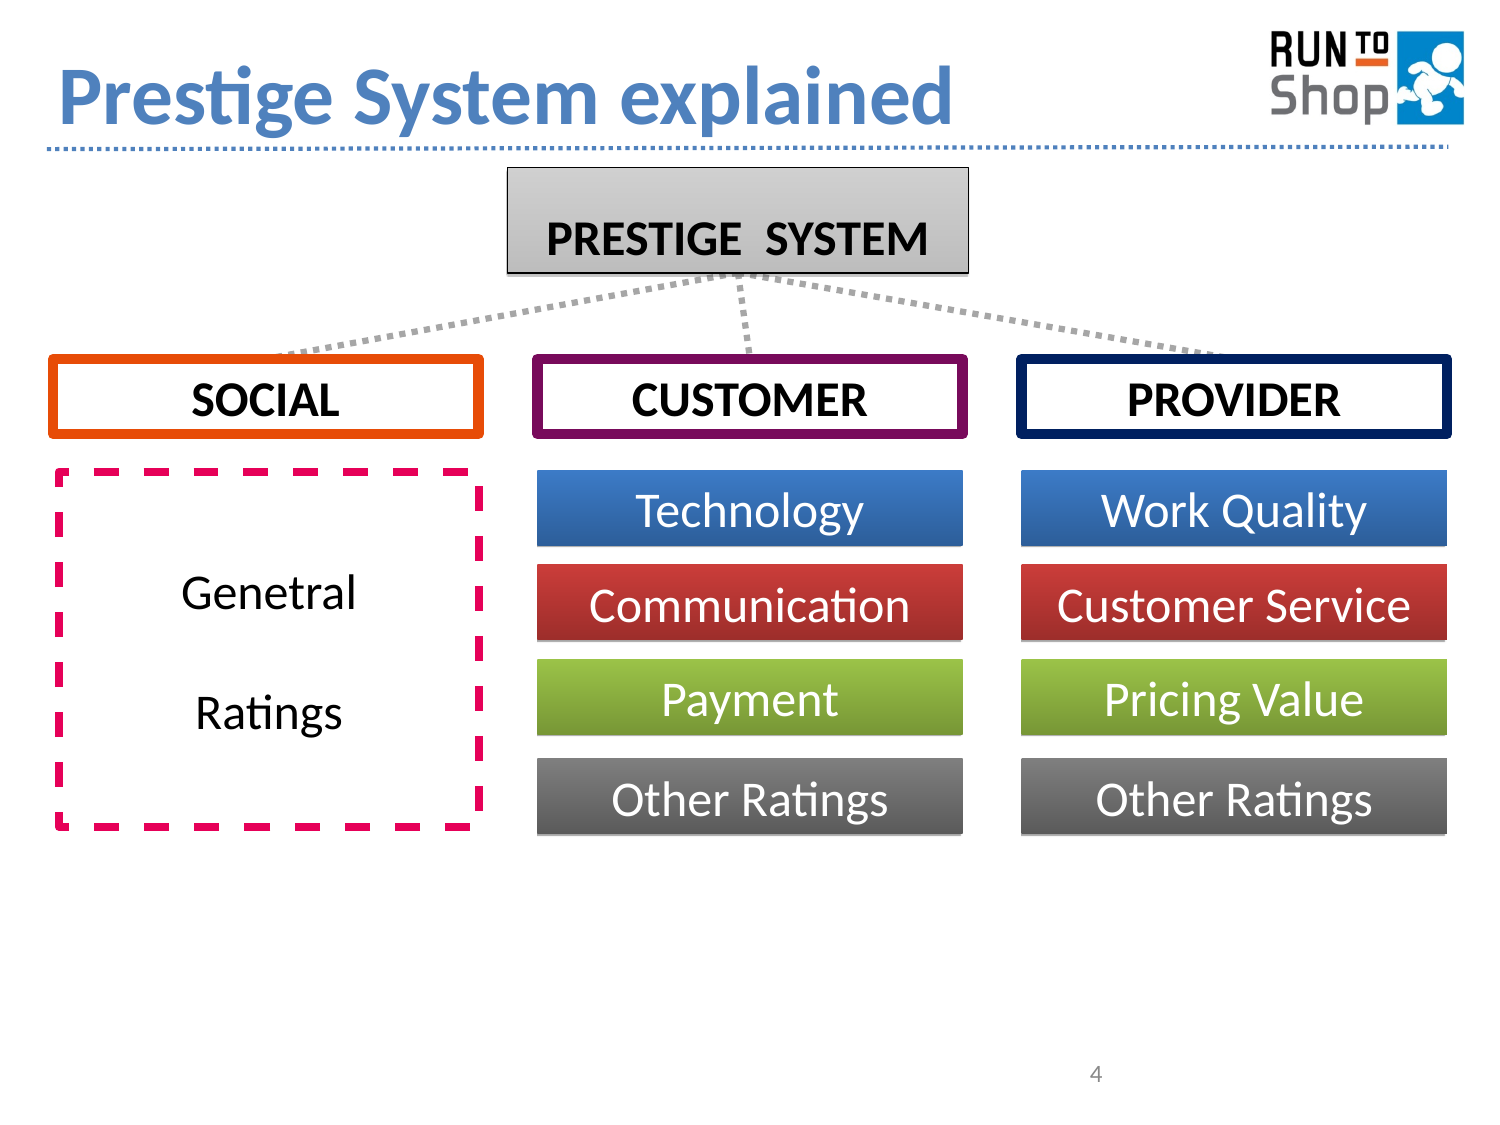

Prestige System explained
PRESTIGE SYSTEM
SOCIAL
CUSTOMER
PROVIDER
Technology
Work Quality
Genetral
Ratings
Communication
Customer Service
Payment
Pricing Value
Other Ratings
Other Ratings
4